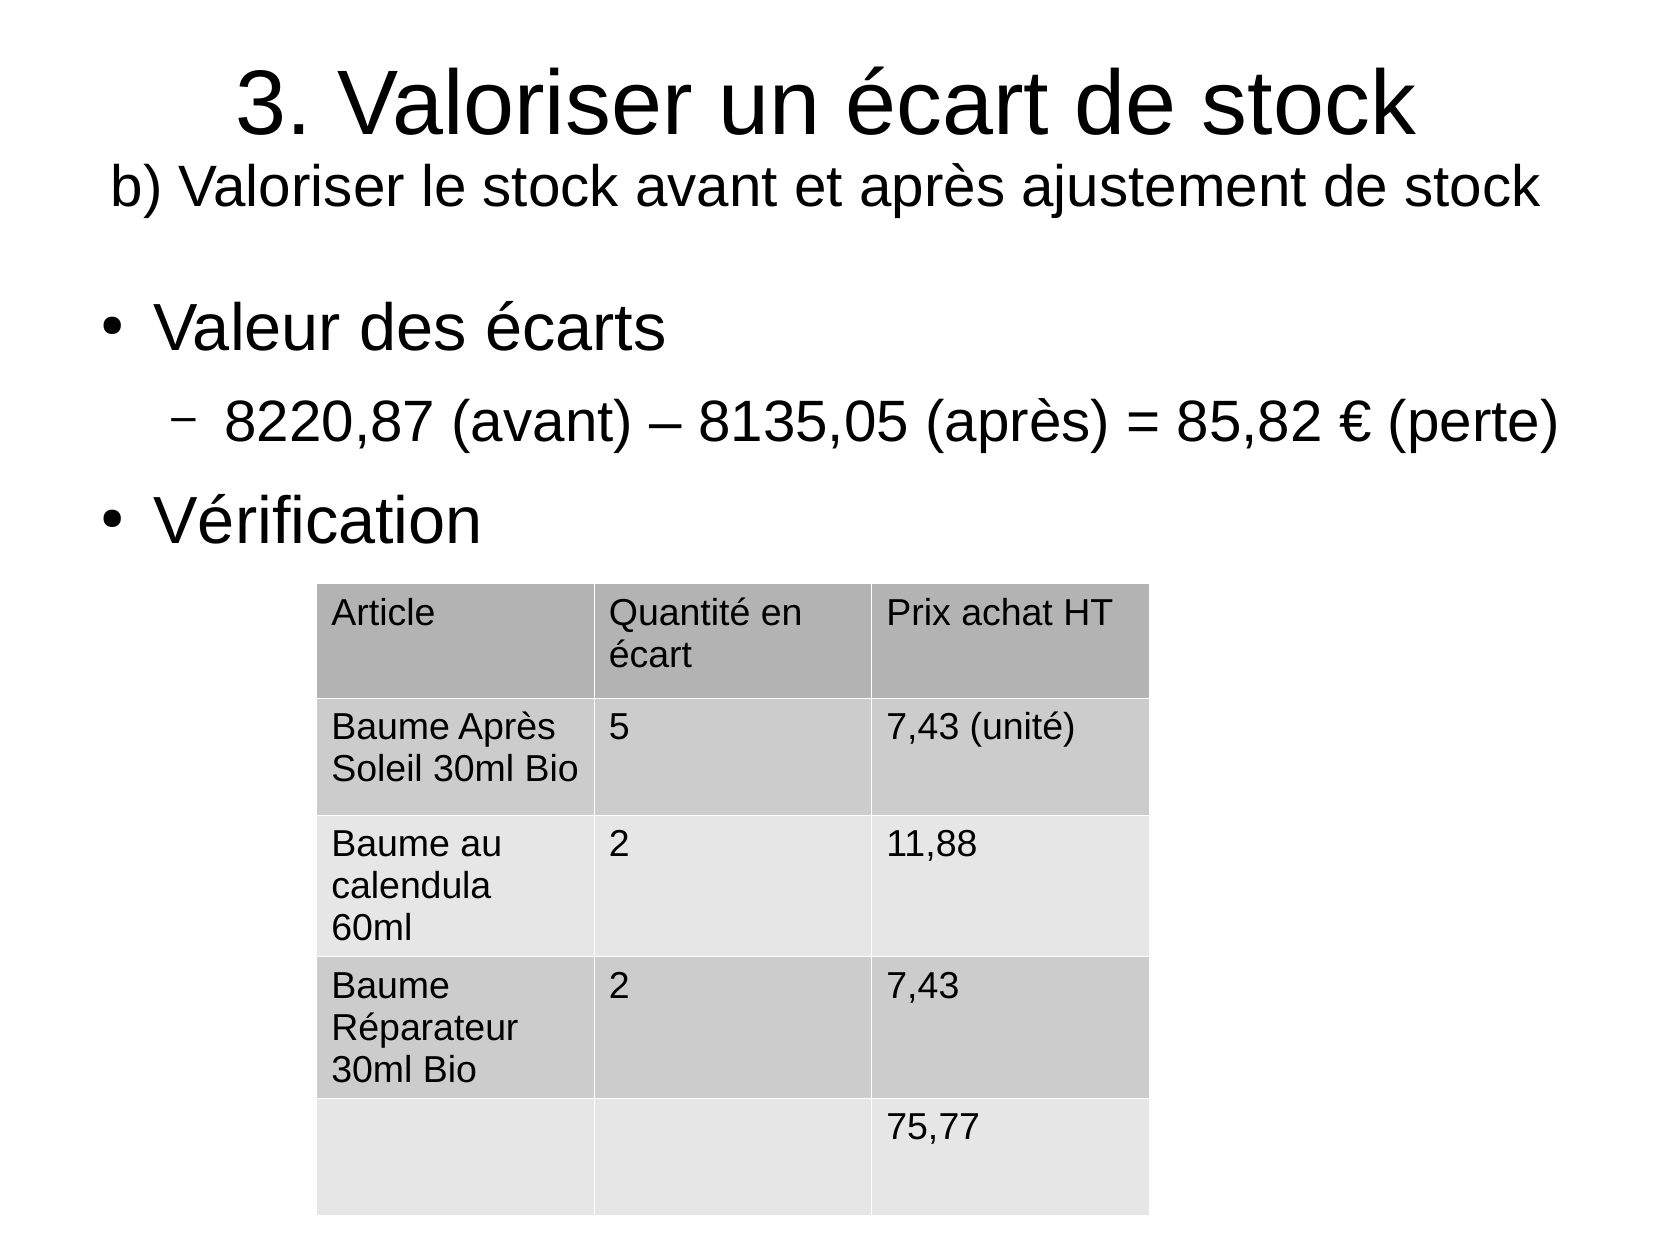

# 3. Valoriser un écart de stock b) Valoriser le stock avant et après ajustement de stock
Valeur des écarts
8220,87 (avant) – 8135,05 (après) = 85,82 € (perte)
Vérification
| Article | Quantité en écart | Prix achat HT |
| --- | --- | --- |
| Baume Après Soleil 30ml Bio | 5 | 7,43 (unité) |
| Baume au calendula 60ml | 2 | 11,88 |
| Baume Réparateur 30ml Bio | 2 | 7,43 |
| | | 75,77 |